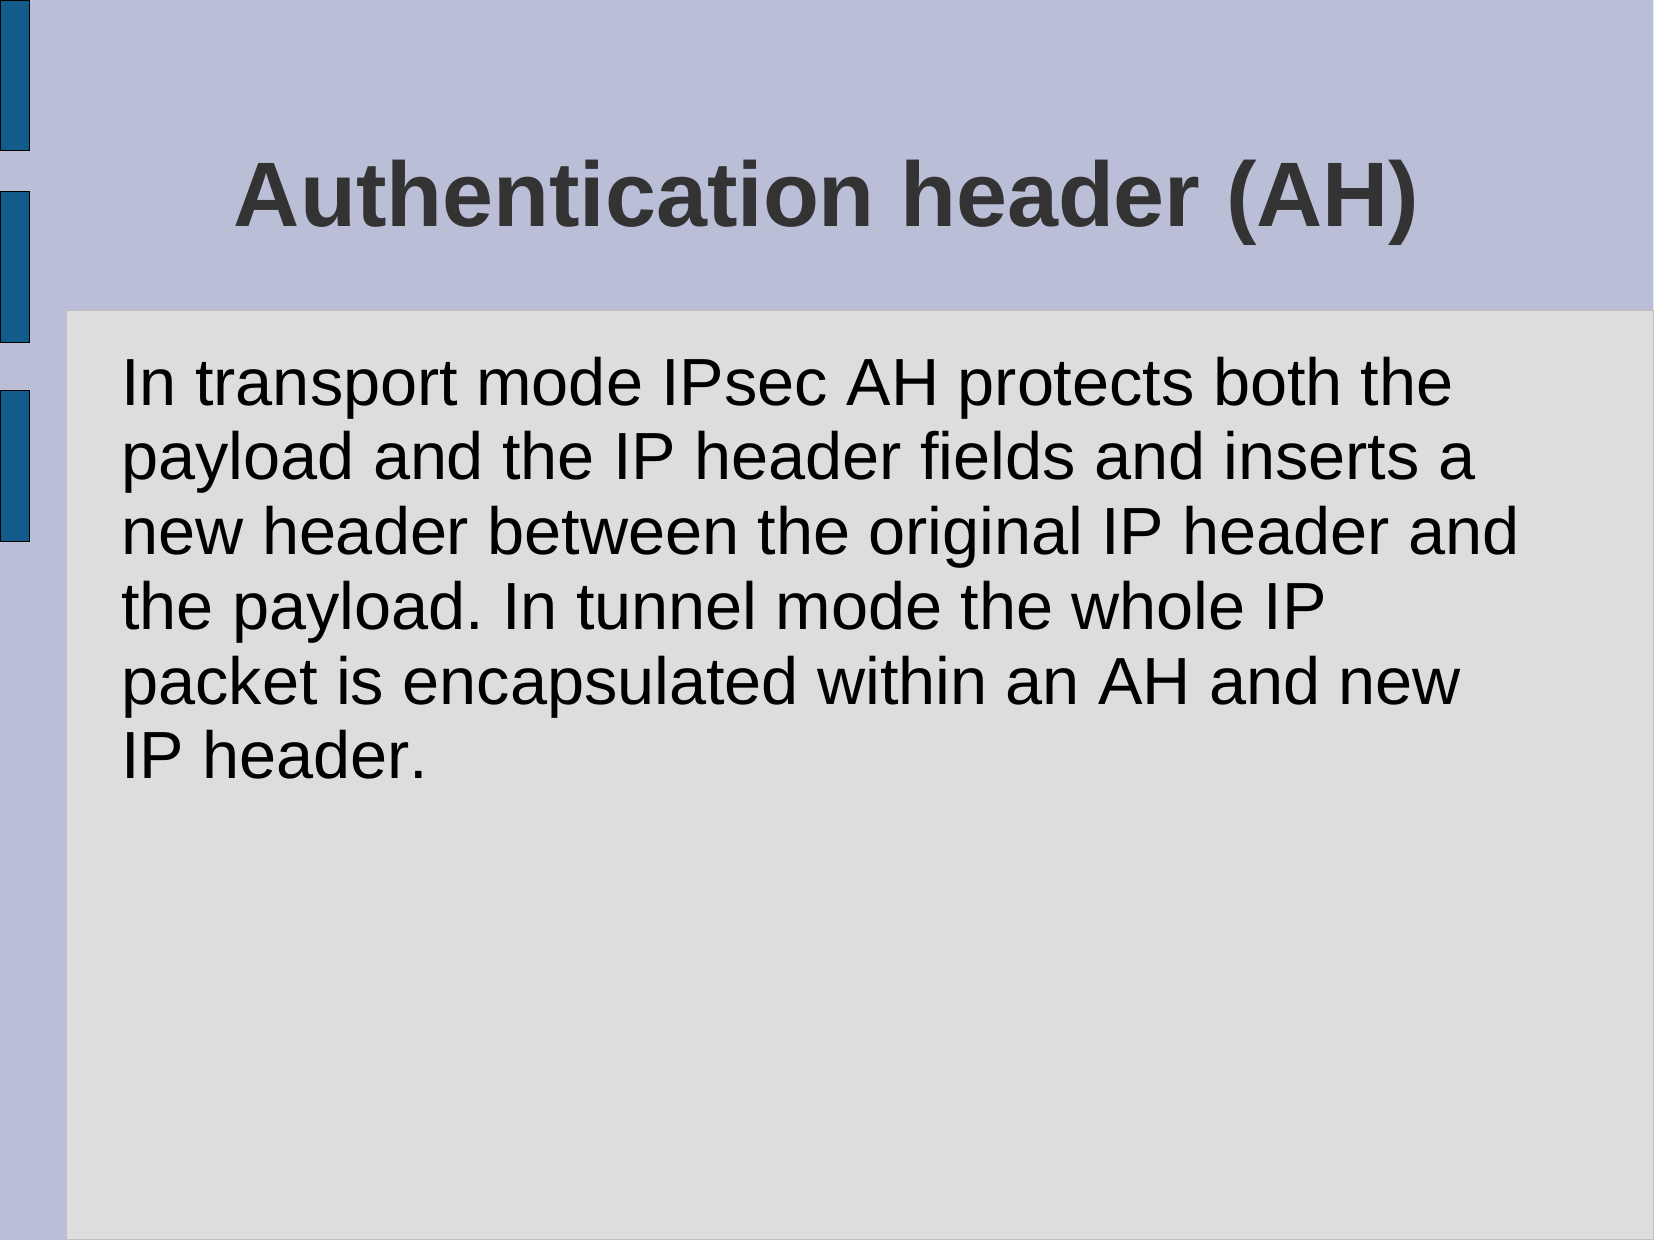

# Authentication header (AH)
In transport mode IPsec AH protects both the payload and the IP header fields and inserts a new header between the original IP header and the payload. In tunnel mode the whole IP packet is encapsulated within an AH and new IP header.